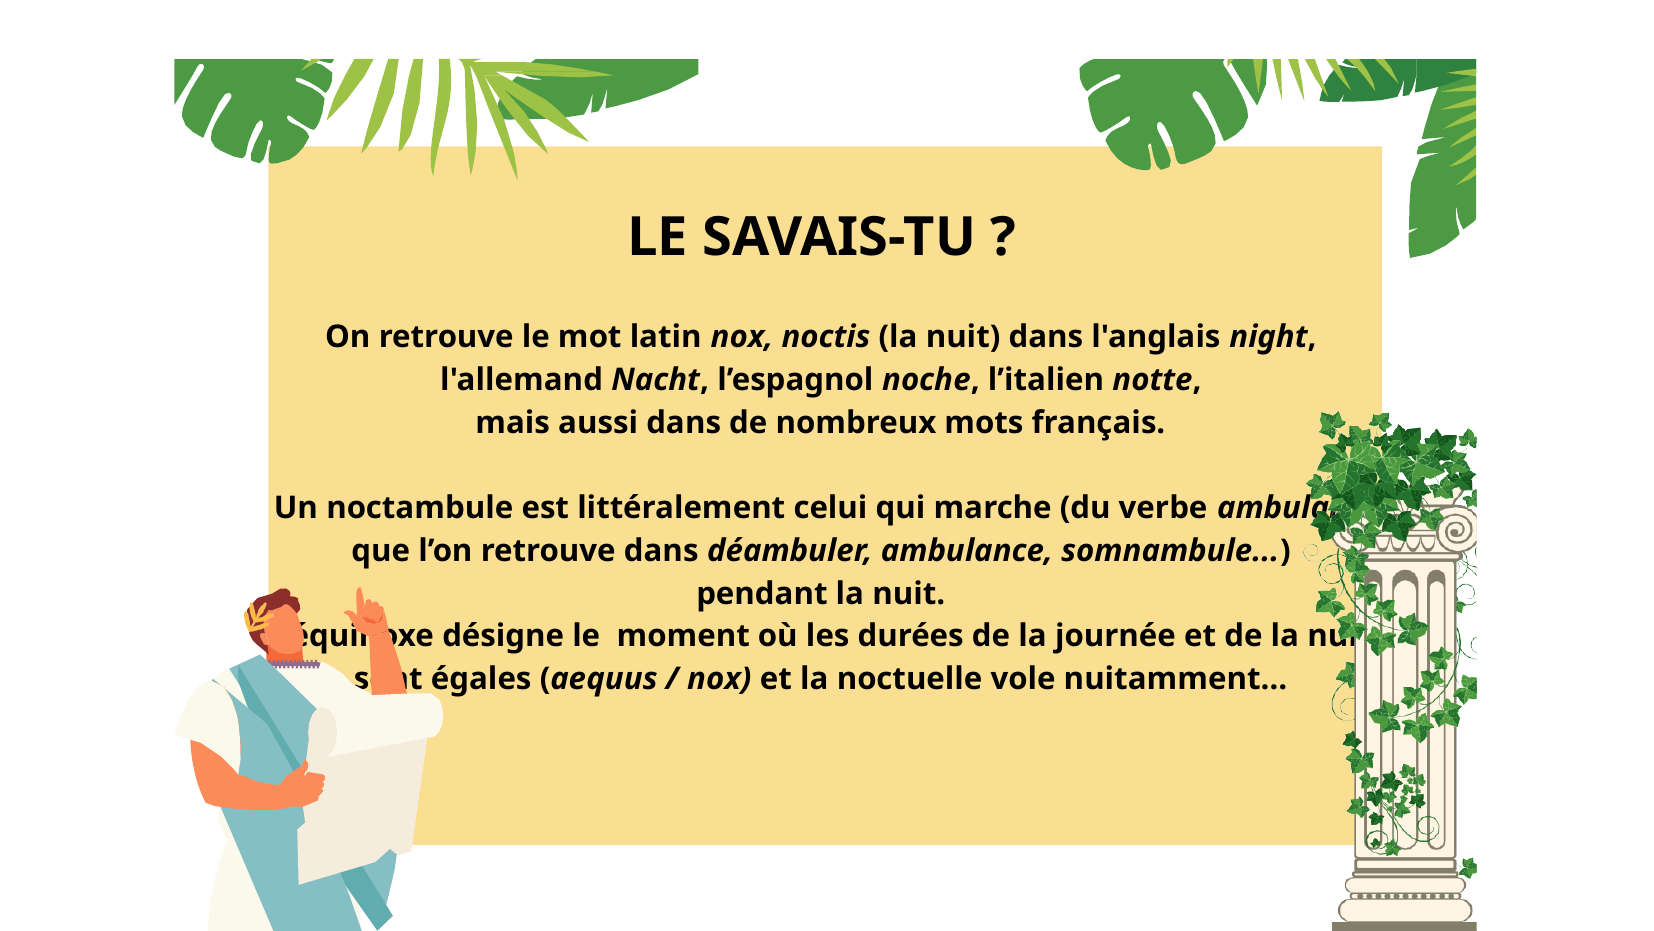

LE SAVAIS-TU ?
On retrouve le mot latin nox, noctis (la nuit) dans l'anglais night,
l'allemand Nacht, l’espagnol noche, l’italien notte,
mais aussi dans de nombreux mots français.
Un noctambule est littéralement celui qui marche (du verbe ambulare,
que l’on retrouve dans déambuler, ambulance, somnambule...)
pendant la nuit.
L'équinoxe désigne le moment où les durées de la journée et de la nuit
sont égales (aequus / nox) et la noctuelle vole nuitamment…
#